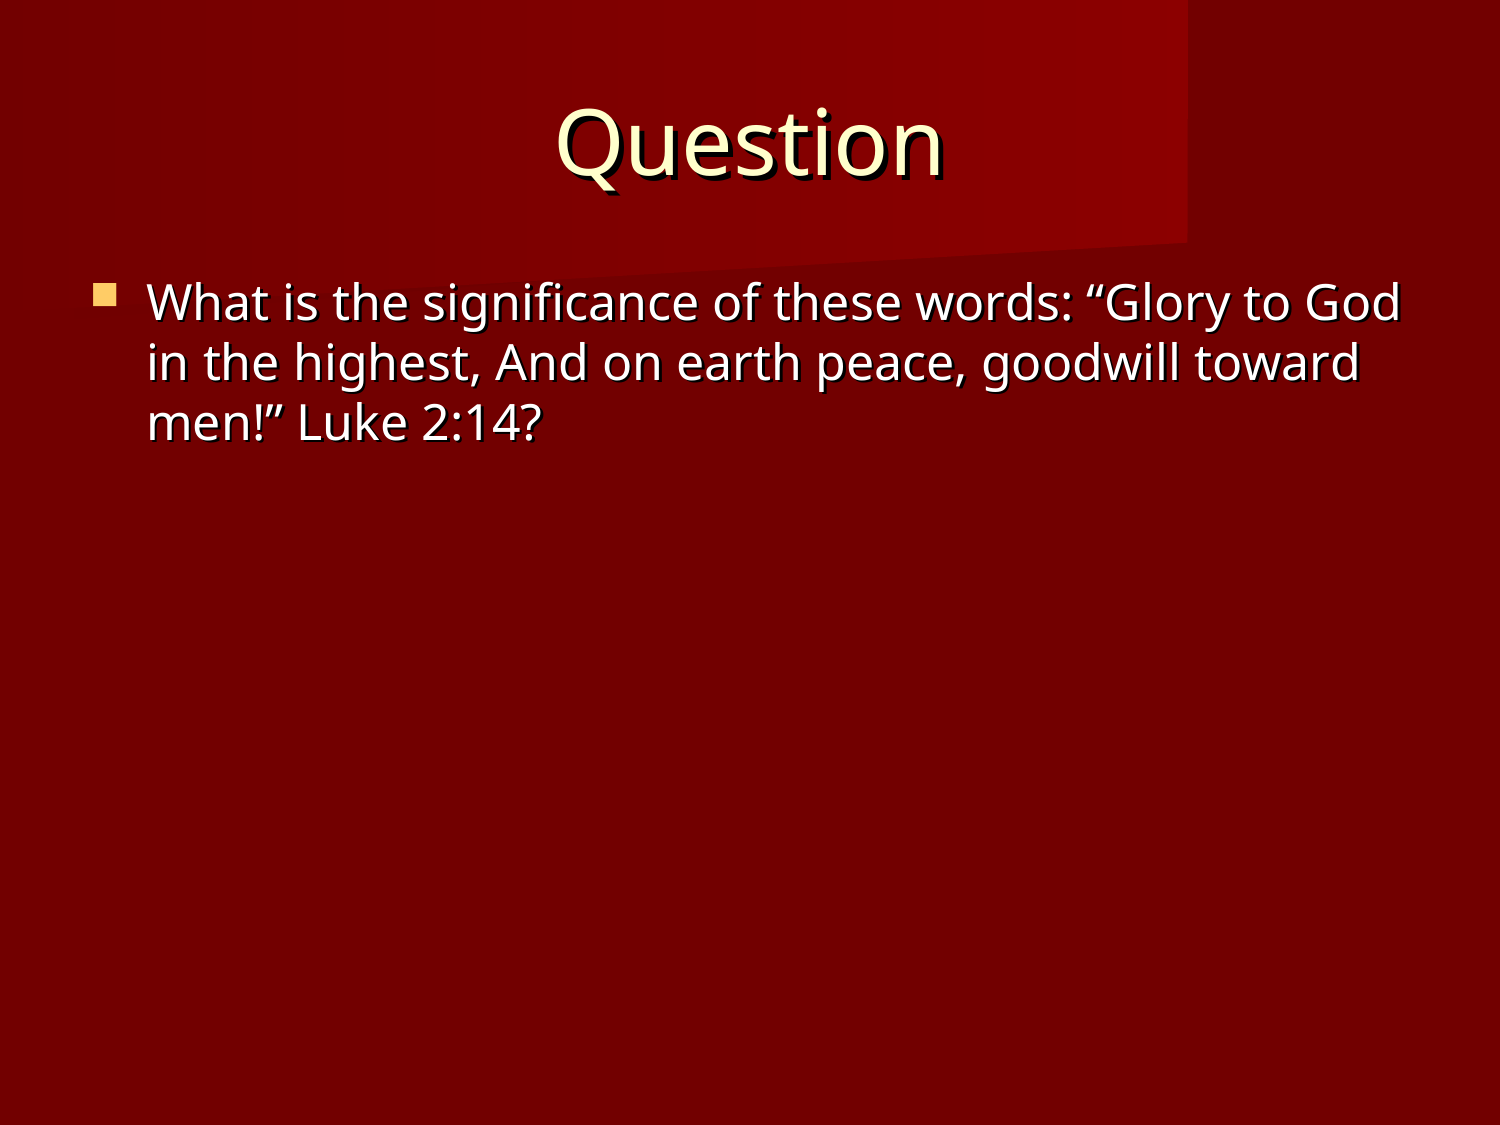

# Question
What is the significance of these words: “Glory to God in the highest, And on earth peace, goodwill toward men!” Luke 2:14?